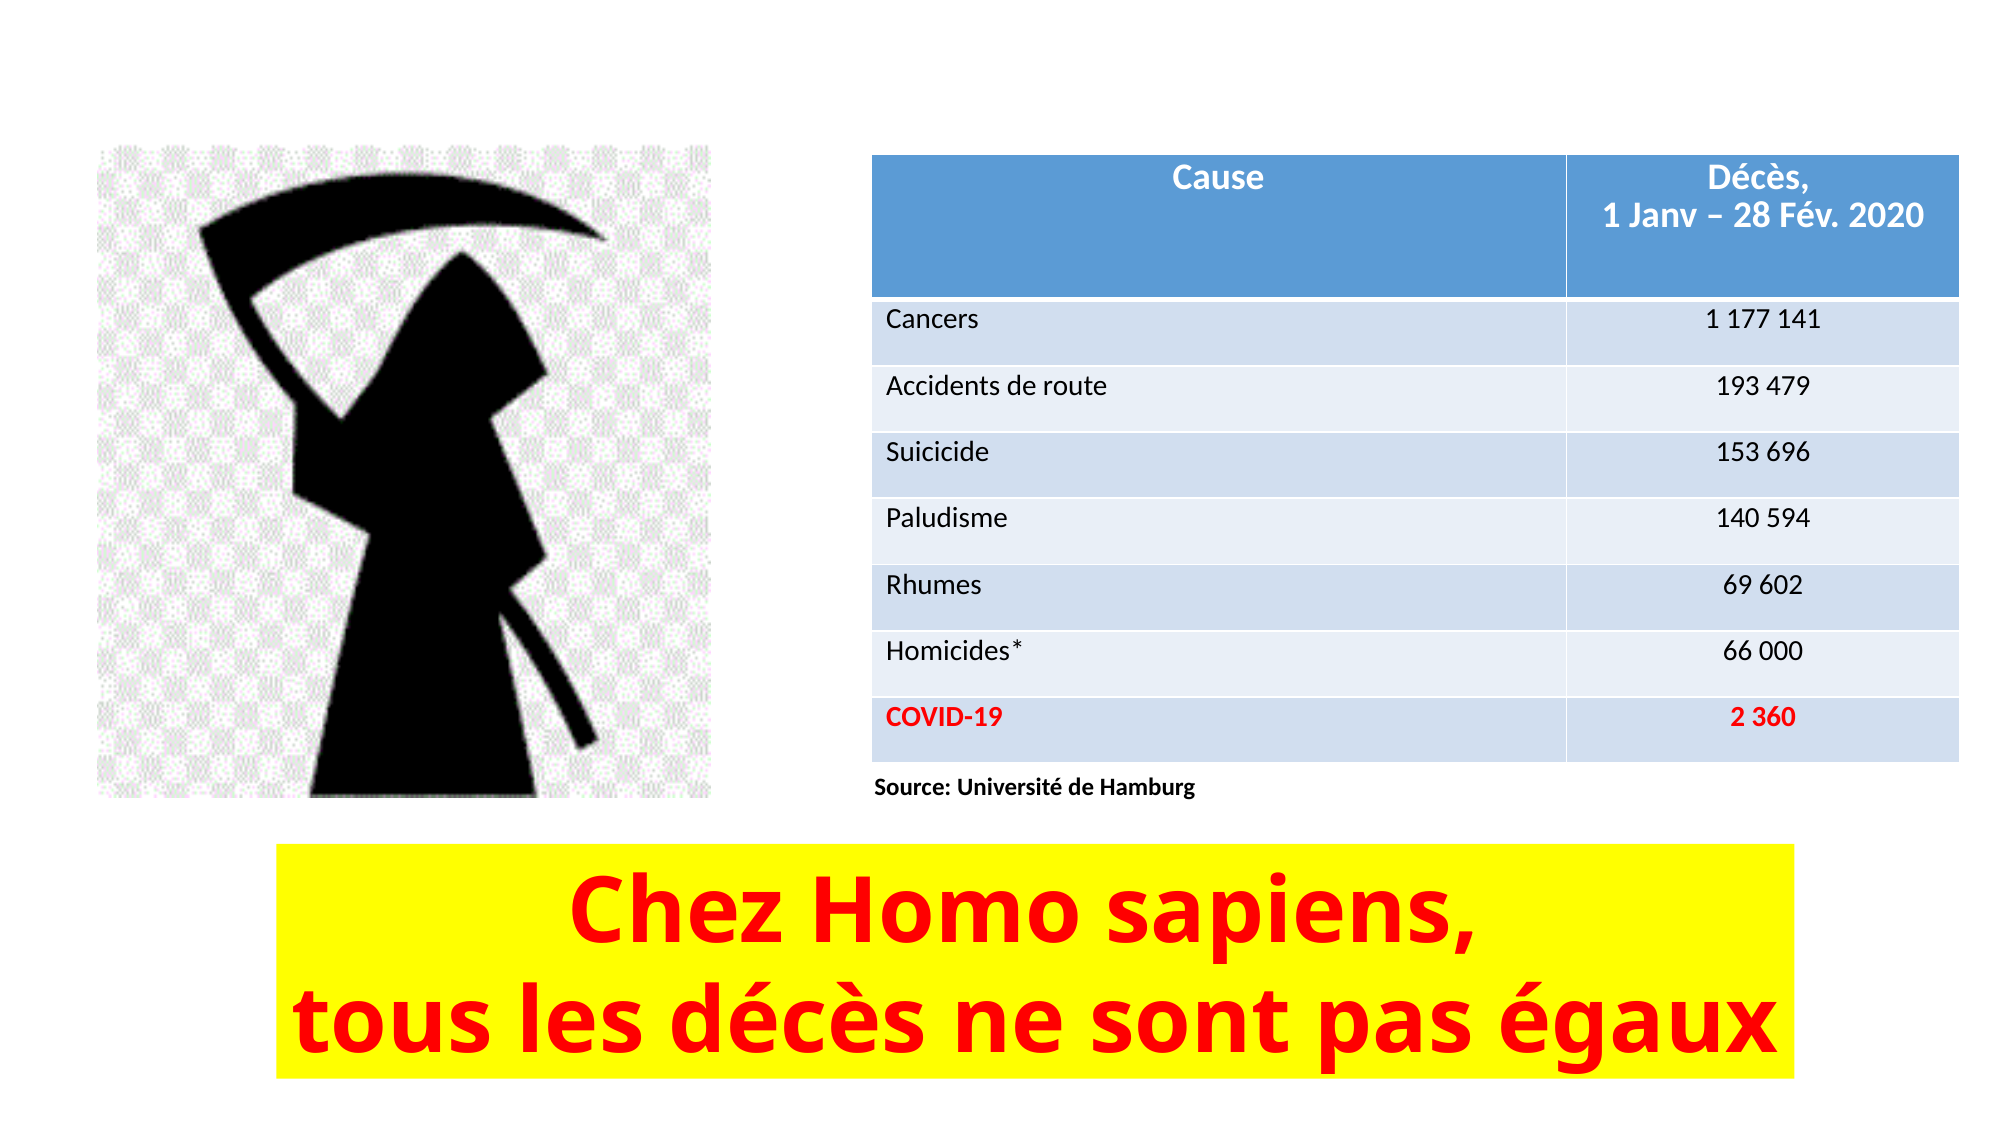

| Cause | Décès, 1 Janv – 28 Fév. 2020 |
| --- | --- |
| Cancers | 1 177 141 |
| Accidents de route | 193 479 |
| Suicicide | 153 696 |
| Paludisme | 140 594 |
| Rhumes | 69 602 |
| Homicides\* | 66 000 |
| COVID-19 | 2 360 |
Source: Université de Hamburg
Chez Homo sapiens,
tous les décès ne sont pas égaux